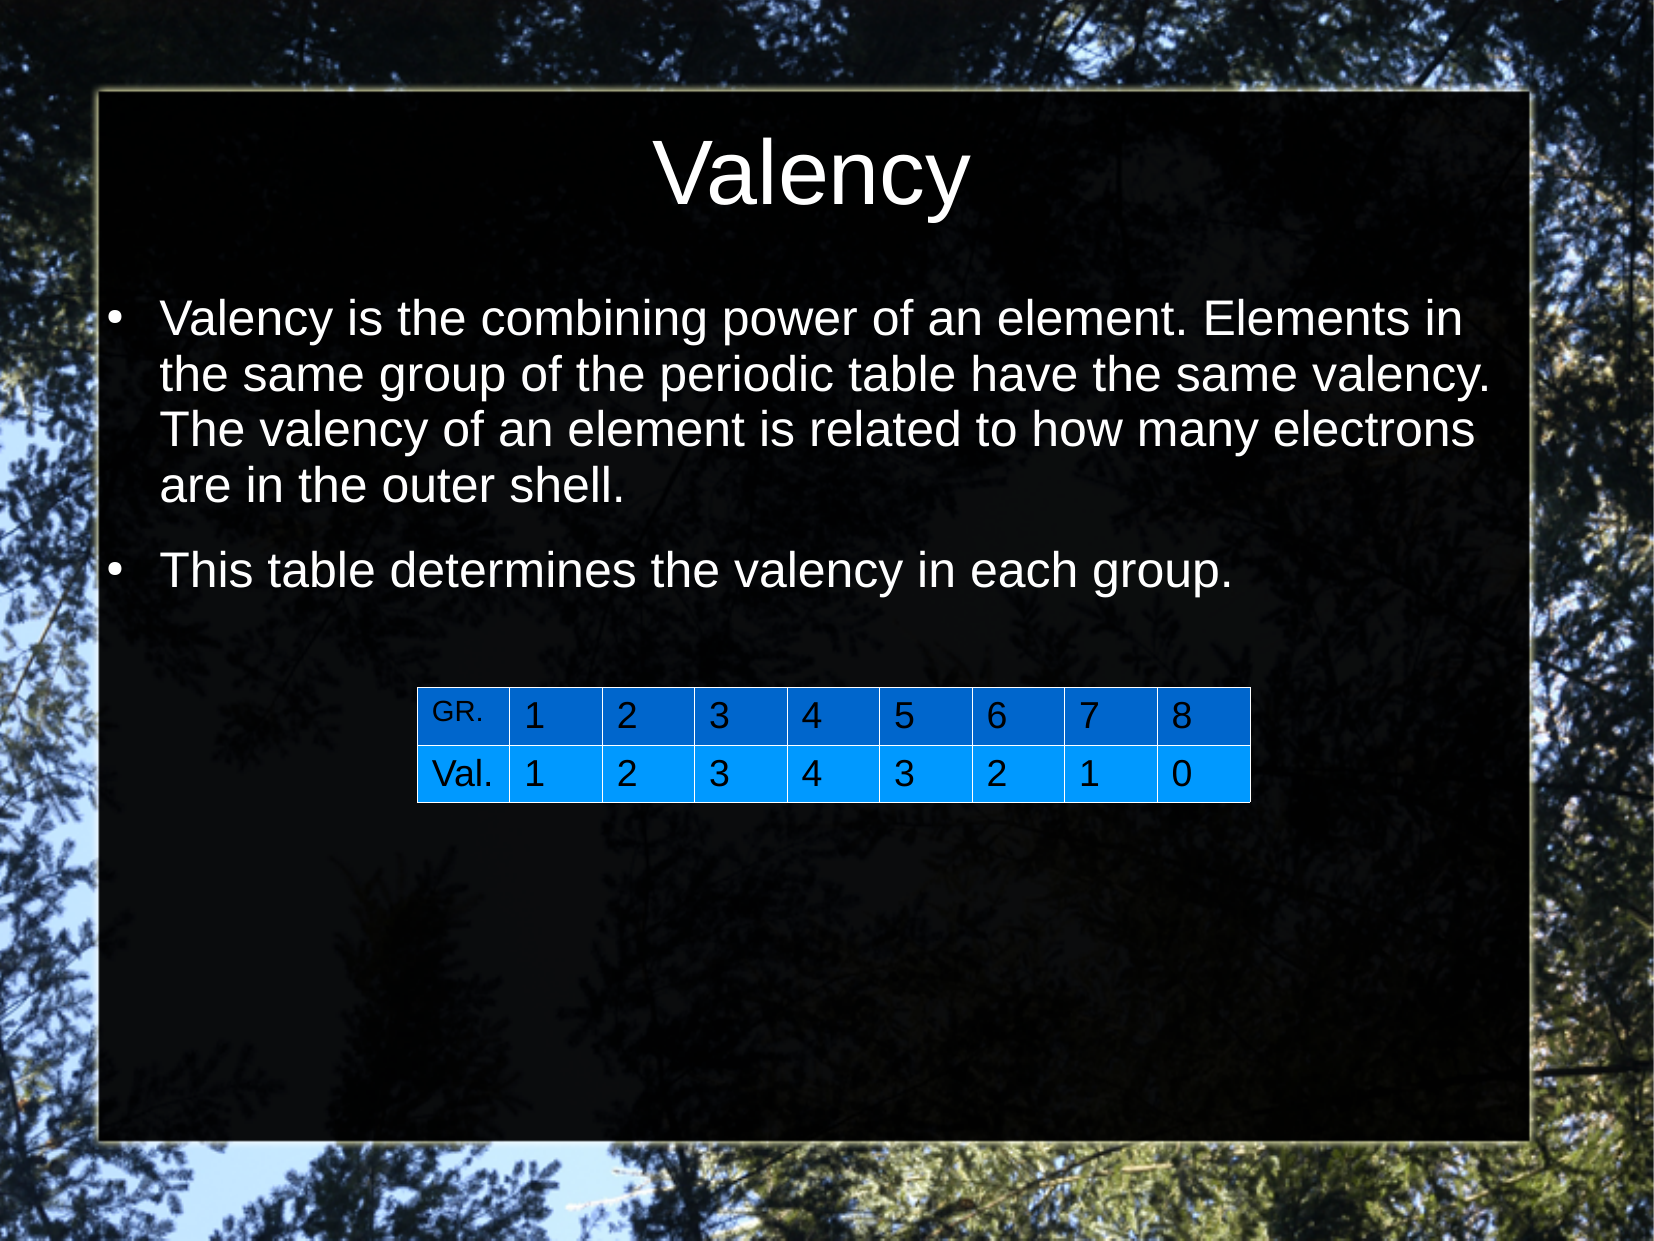

# Valency
Valency is the combining power of an element. Elements in the same group of the periodic table have the same valency. The valency of an element is related to how many electrons are in the outer shell.
This table determines the valency in each group.
| GR. | 1 | 2 | 3 | 4 | 5 | 6 | 7 | 8 |
| --- | --- | --- | --- | --- | --- | --- | --- | --- |
| Val. | 1 | 2 | 3 | 4 | 3 | 2 | 1 | 0 |